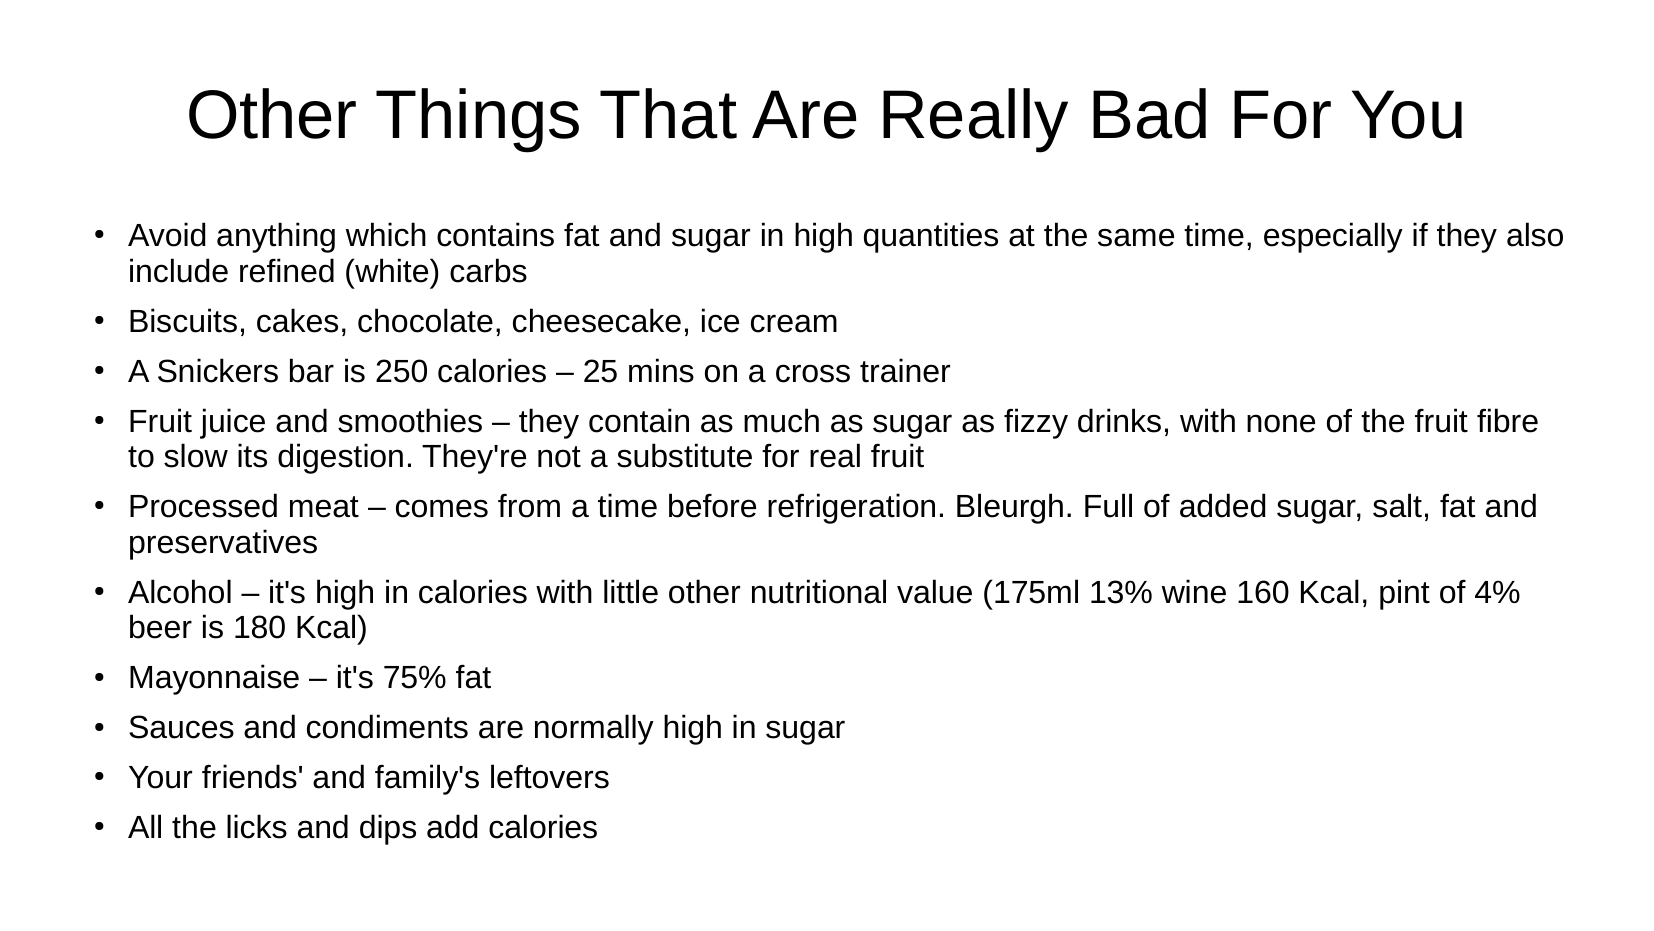

# Other Things That Are Really Bad For You
Avoid anything which contains fat and sugar in high quantities at the same time, especially if they also include refined (white) carbs
Biscuits, cakes, chocolate, cheesecake, ice cream
A Snickers bar is 250 calories – 25 mins on a cross trainer
Fruit juice and smoothies – they contain as much as sugar as fizzy drinks, with none of the fruit fibre to slow its digestion. They're not a substitute for real fruit
Processed meat – comes from a time before refrigeration. Bleurgh. Full of added sugar, salt, fat and preservatives
Alcohol – it's high in calories with little other nutritional value (175ml 13% wine 160 Kcal, pint of 4% beer is 180 Kcal)
Mayonnaise – it's 75% fat
Sauces and condiments are normally high in sugar
Your friends' and family's leftovers
All the licks and dips add calories